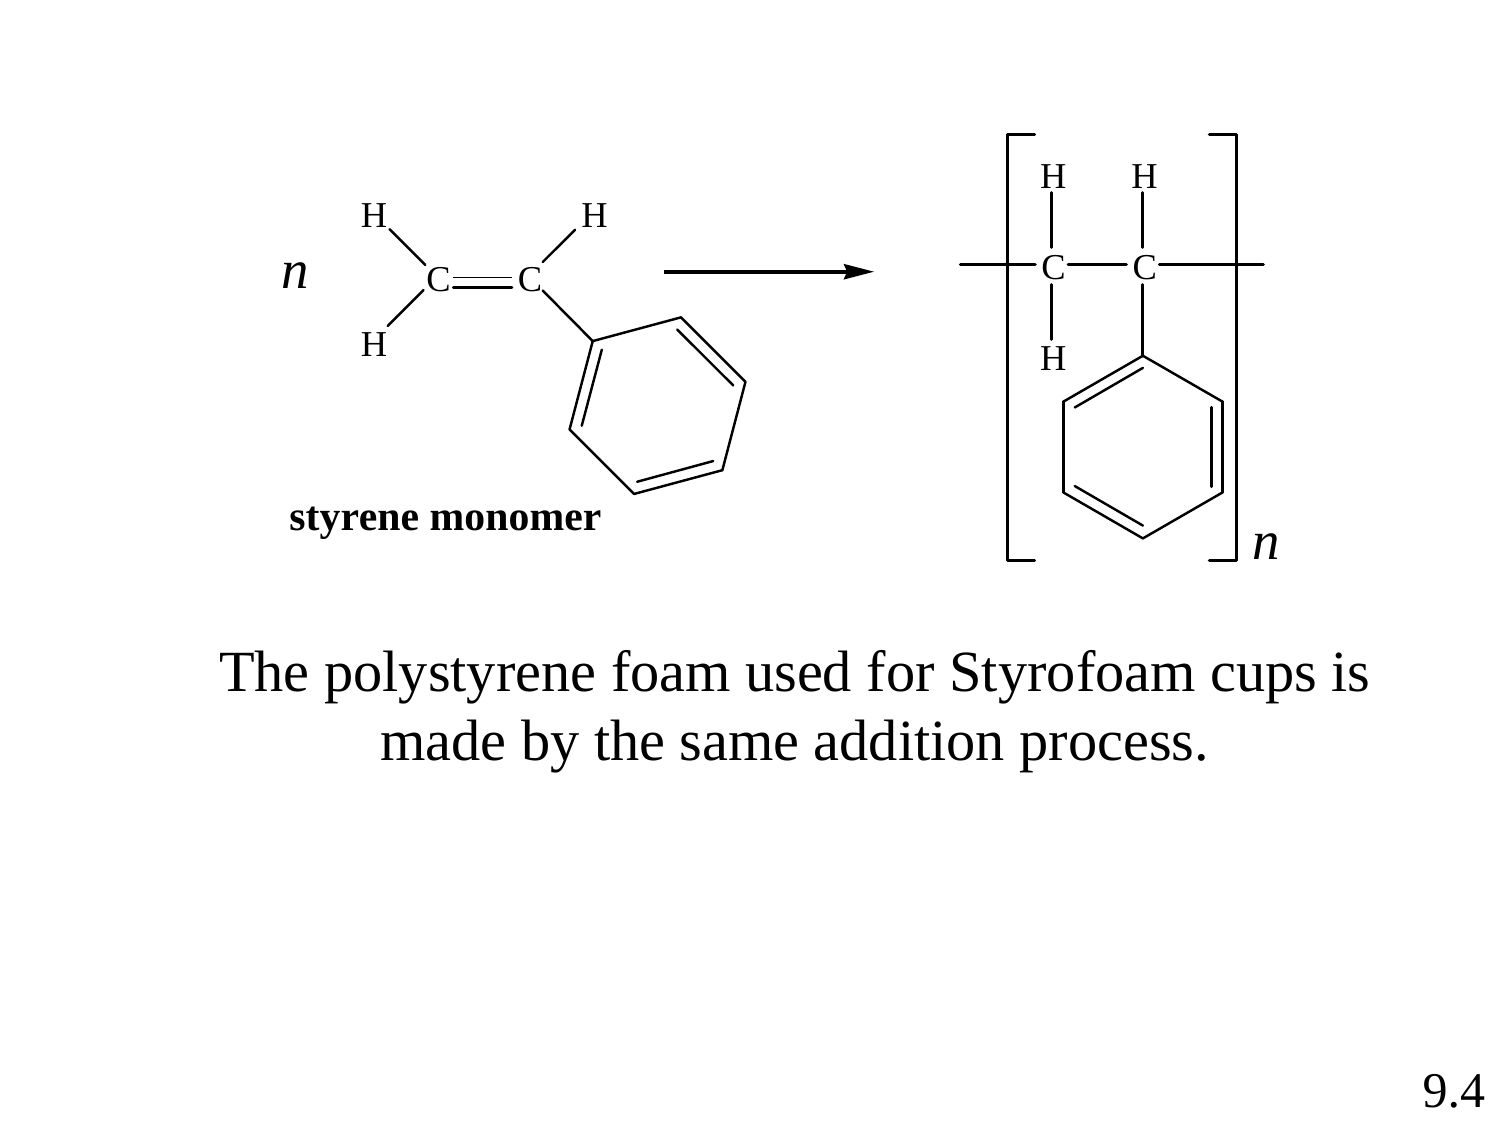

styrene monomer
The polystyrene foam used for Styrofoam cups is made by the same addition process.
9.4